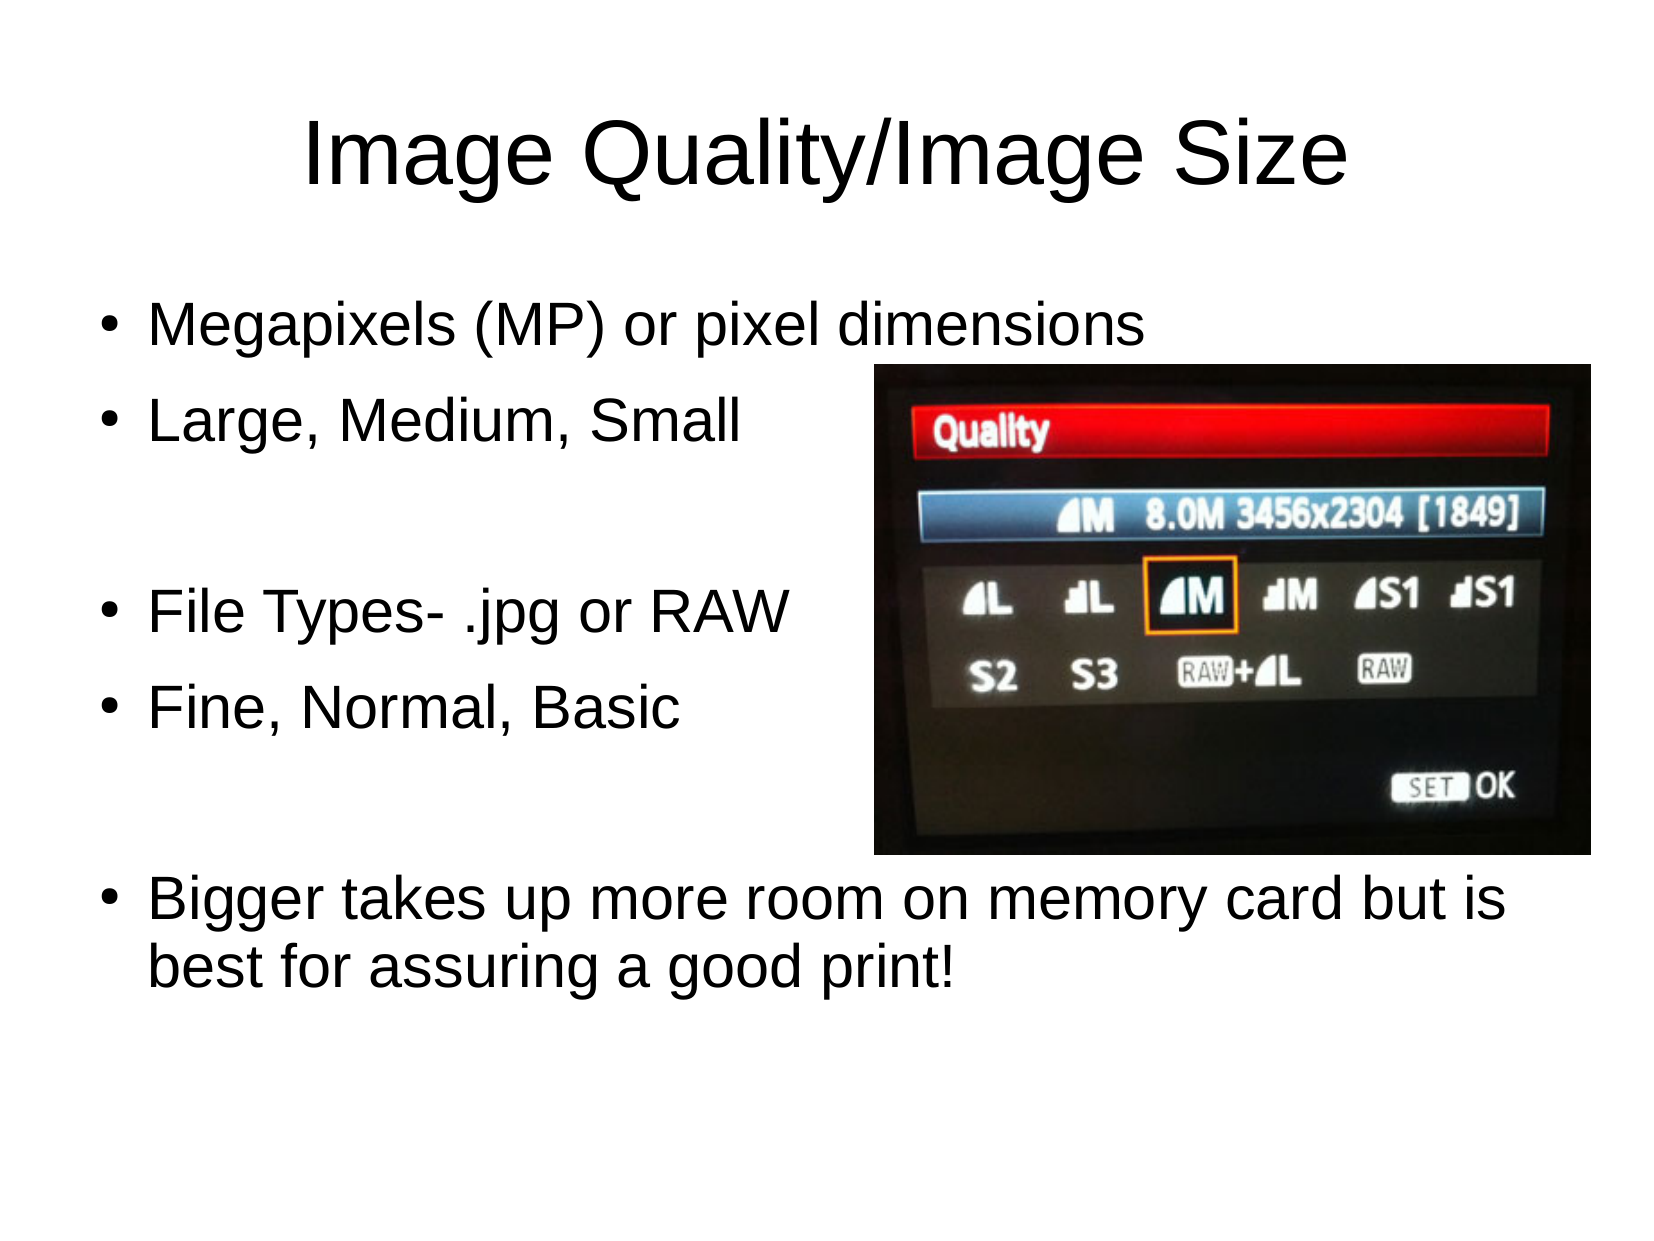

# Image Quality/Image Size
Megapixels (MP) or pixel dimensions
Large, Medium, Small
File Types- .jpg or RAW
Fine, Normal, Basic
Bigger takes up more room on memory card but is best for assuring a good print!